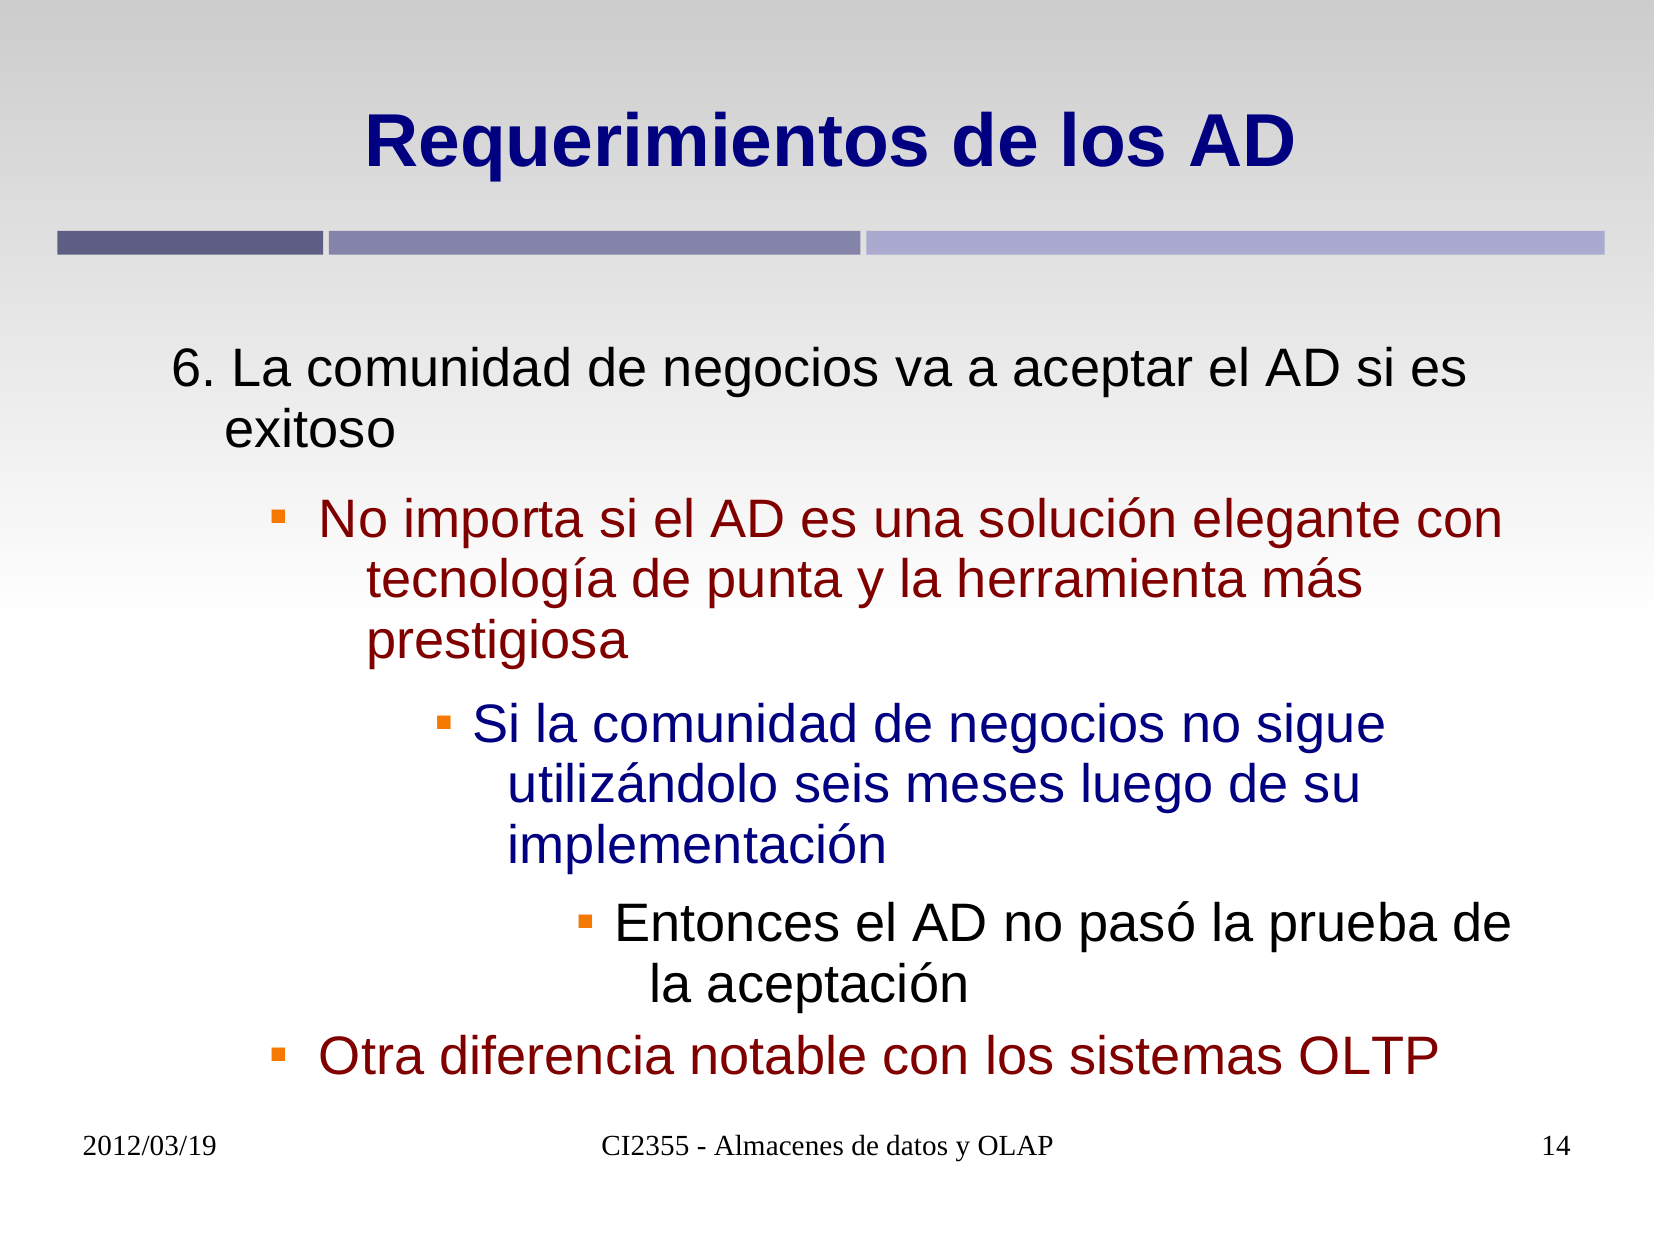

# Requerimientos de los AD
6. La comunidad de negocios va a aceptar el AD si es exitoso
No importa si el AD es una solución elegante con tecnología de punta y la herramienta más prestigiosa
Si la comunidad de negocios no sigue utilizándolo seis meses luego de su implementación
Entonces el AD no pasó la prueba de la aceptación
Otra diferencia notable con los sistemas OLTP
2012/03/19
CI2355 - Almacenes de datos y OLAP
14